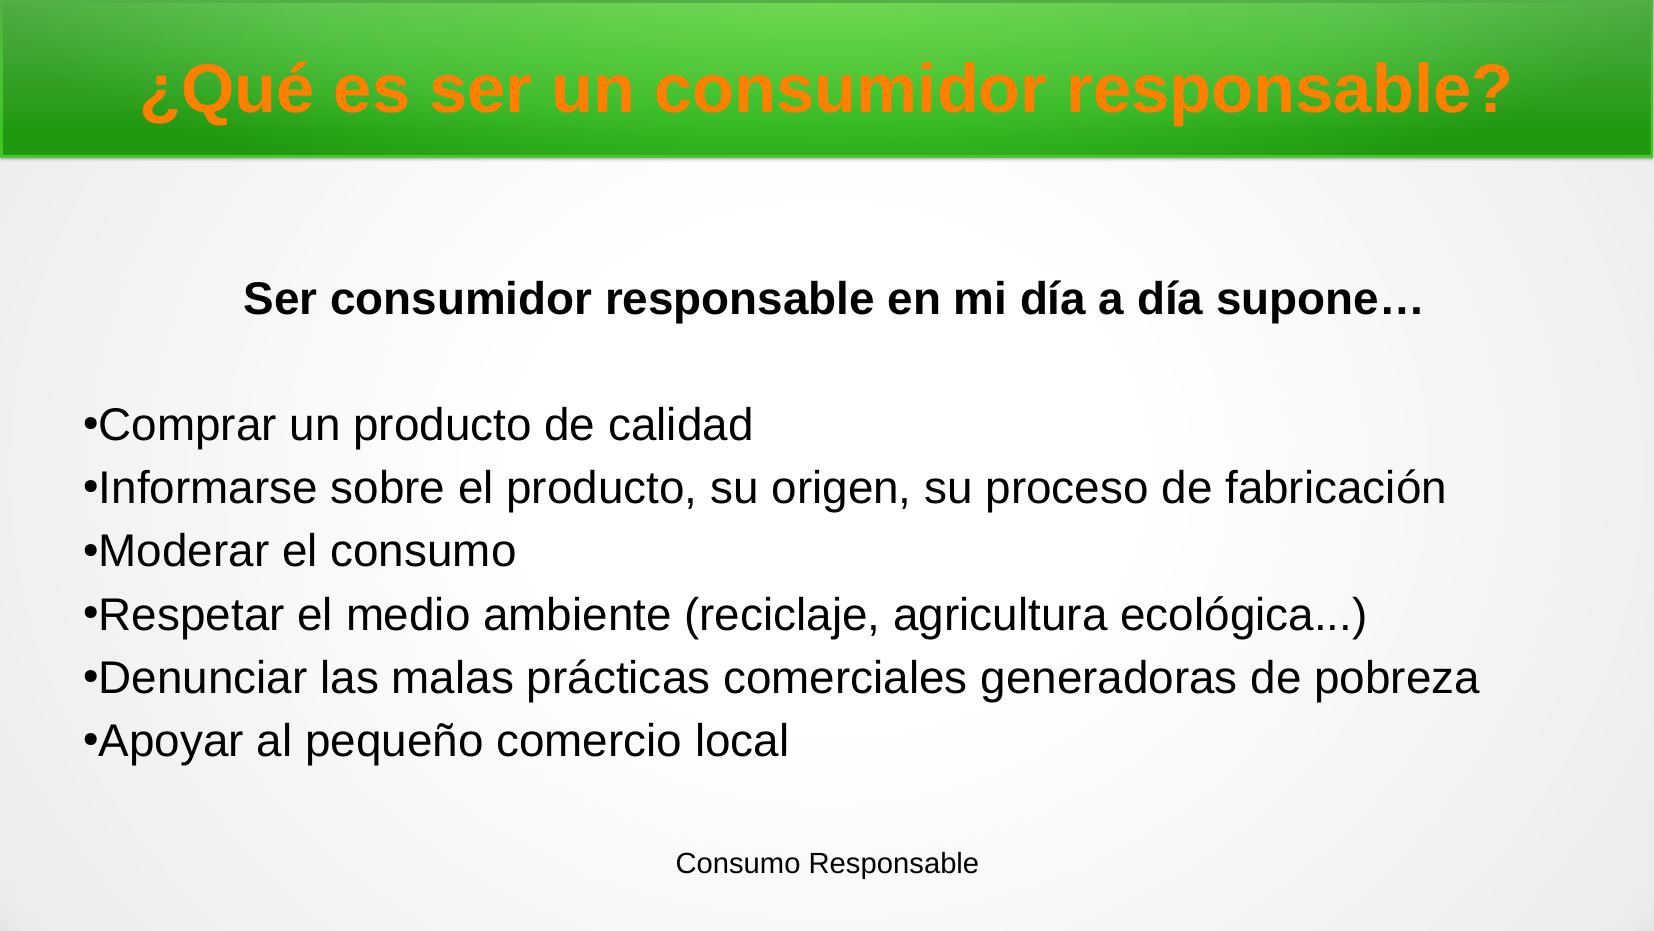

# ¿Qué es ser un consumidor responsable?
Ser consumidor responsable en mi día a día supone…
Comprar un producto de calidad
Informarse sobre el producto, su origen, su proceso de fabricación
Moderar el consumo
Respetar el medio ambiente (reciclaje, agricultura ecológica...)
Denunciar las malas prácticas comerciales generadoras de pobreza
Apoyar al pequeño comercio local
Consumo Responsable